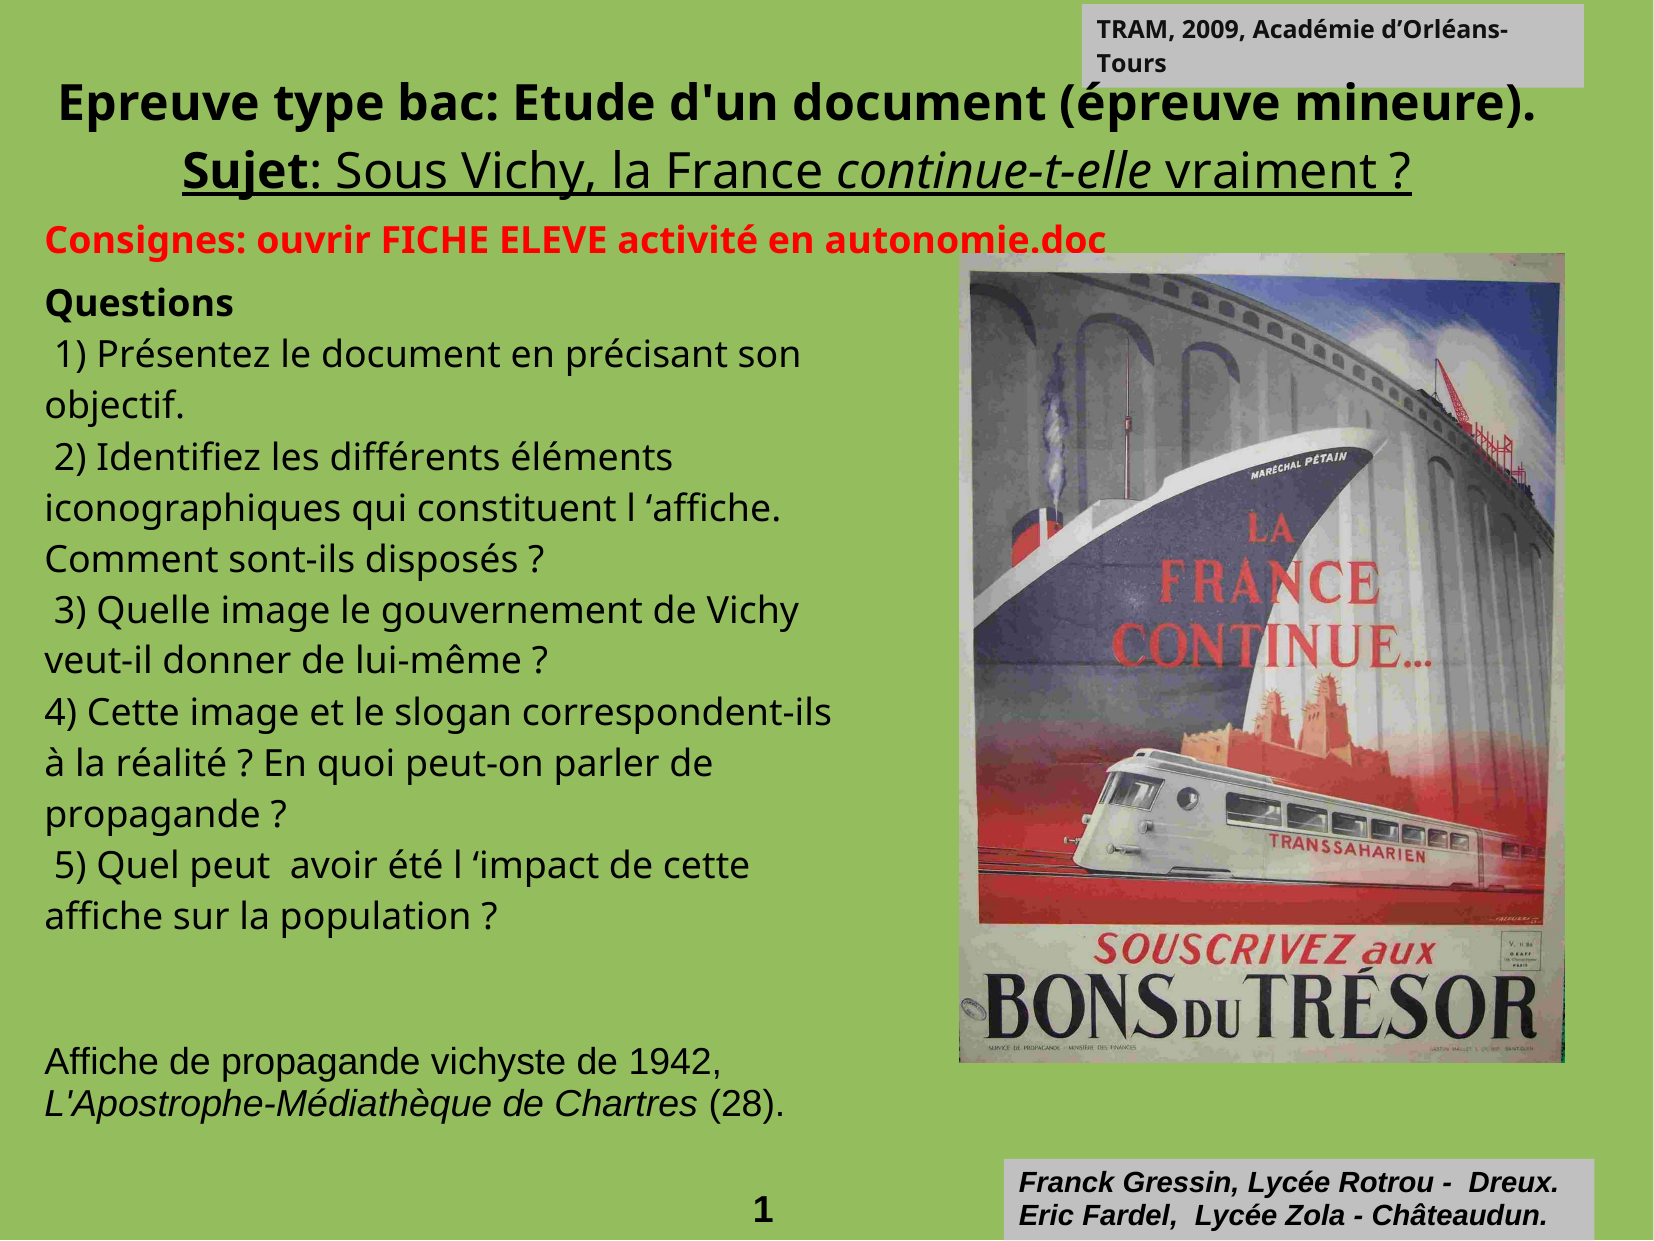

TRAM, 2009, Académie d’Orléans-Tours
Epreuve type bac: Etude d'un document (épreuve mineure).
Sujet: Sous Vichy, la France continue-t-elle vraiment ?
Consignes: ouvrir FICHE ELEVE activité en autonomie.doc
Questions
 1) Présentez le document en précisant son objectif.
 2) Identifiez les différents éléments iconographiques qui constituent l ‘affiche. Comment sont-ils disposés ?
 3) Quelle image le gouvernement de Vichy veut-il donner de lui-même ?
4) Cette image et le slogan correspondent-ils à la réalité ? En quoi peut-on parler de propagande ?
 5) Quel peut avoir été l ‘impact de cette affiche sur la population ?
Affiche de propagande vichyste de 1942,
L'Apostrophe-Médiathèque de Chartres (28).
Franck Gressin, Lycée Rotrou - Dreux.
Eric Fardel, Lycée Zola - Châteaudun.
1